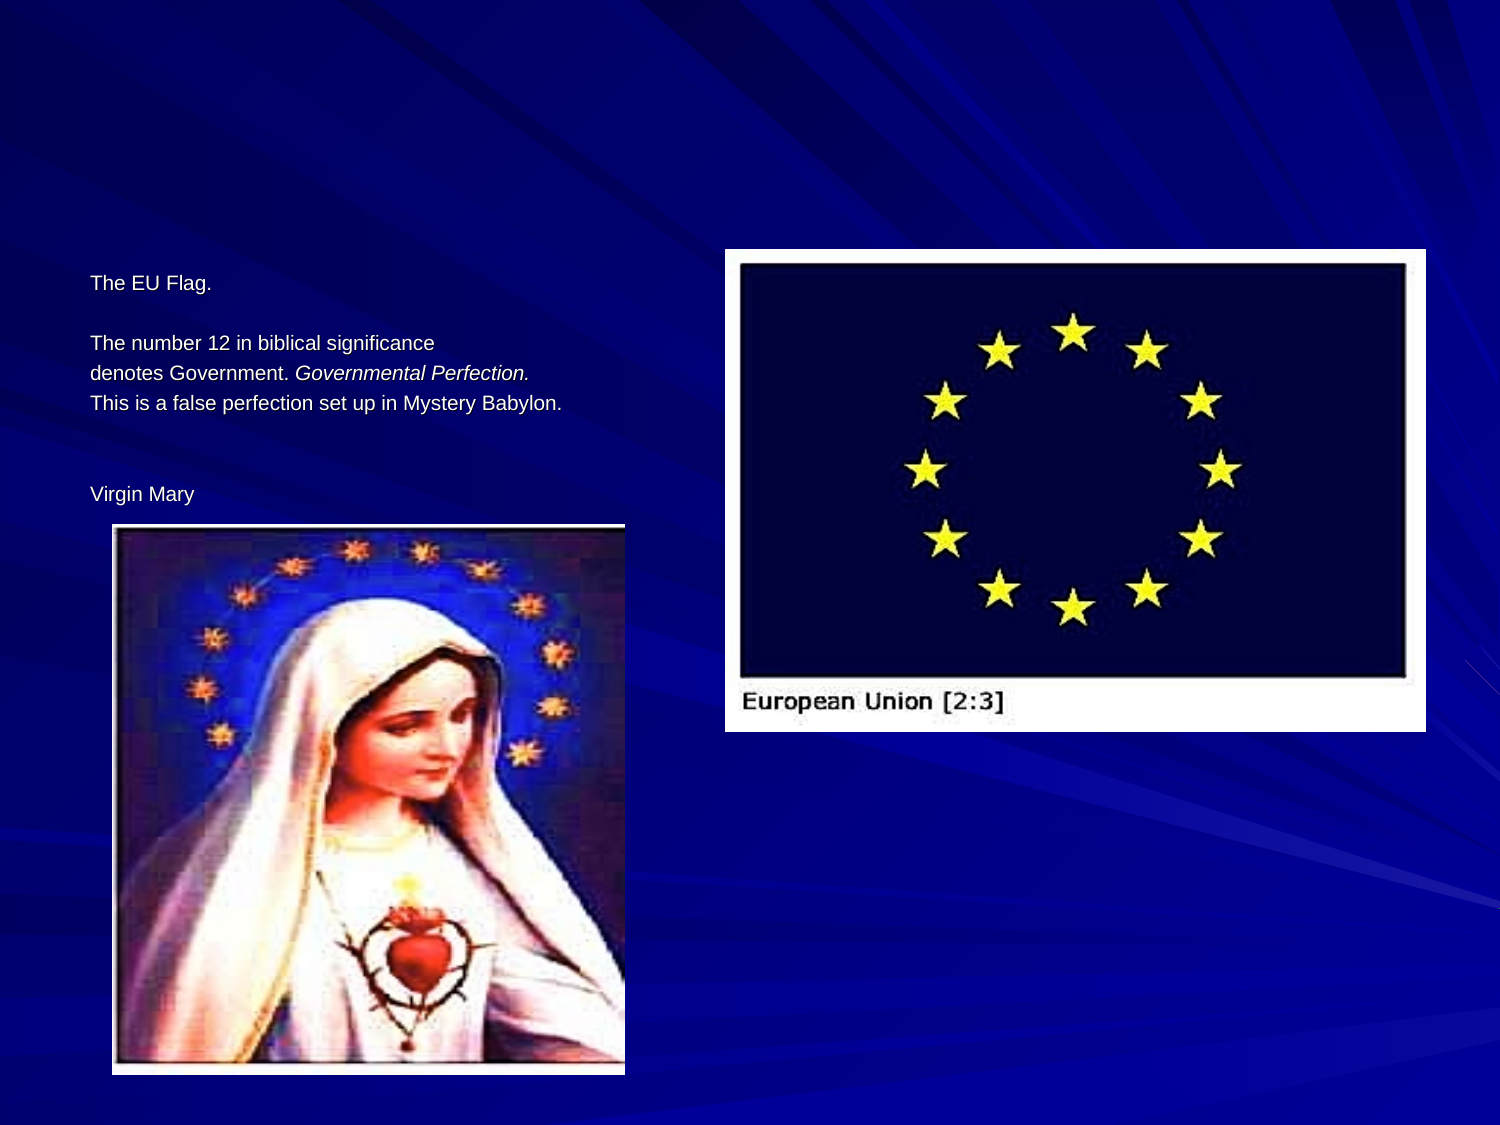

#
The EU Flag.
The number 12 in biblical significance
denotes Government. Governmental Perfection.
This is a false perfection set up in Mystery Babylon.
Virgin Mary